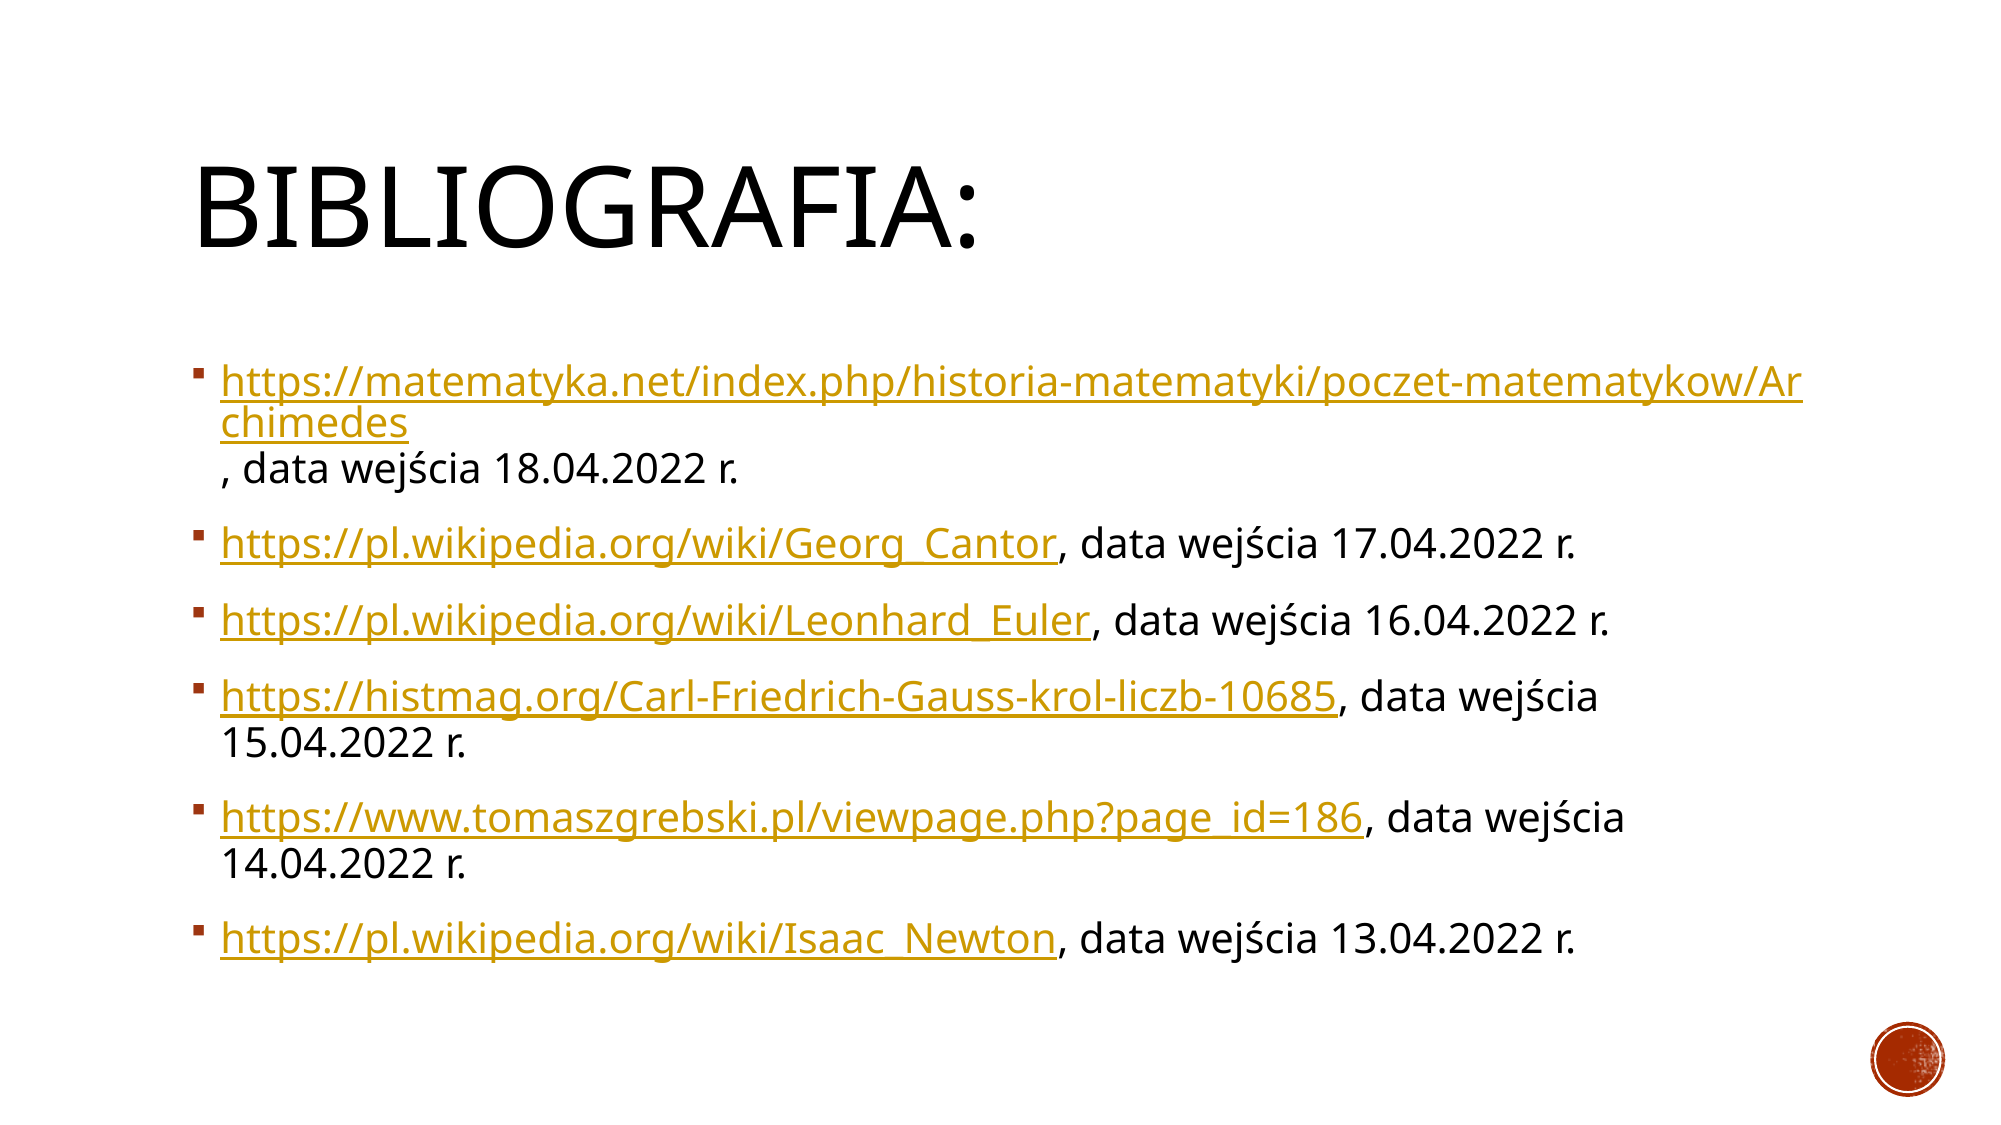

# Bibliografia:
https://matematyka.net/index.php/historia-matematyki/poczet-matematykow/Archimedes, data wejścia 18.04.2022 r.
https://pl.wikipedia.org/wiki/Georg_Cantor, data wejścia 17.04.2022 r.
https://pl.wikipedia.org/wiki/Leonhard_Euler, data wejścia 16.04.2022 r.
https://histmag.org/Carl-Friedrich-Gauss-krol-liczb-10685, data wejścia 15.04.2022 r.
https://www.tomaszgrebski.pl/viewpage.php?page_id=186, data wejścia 14.04.2022 r.
https://pl.wikipedia.org/wiki/Isaac_Newton, data wejścia 13.04.2022 r.